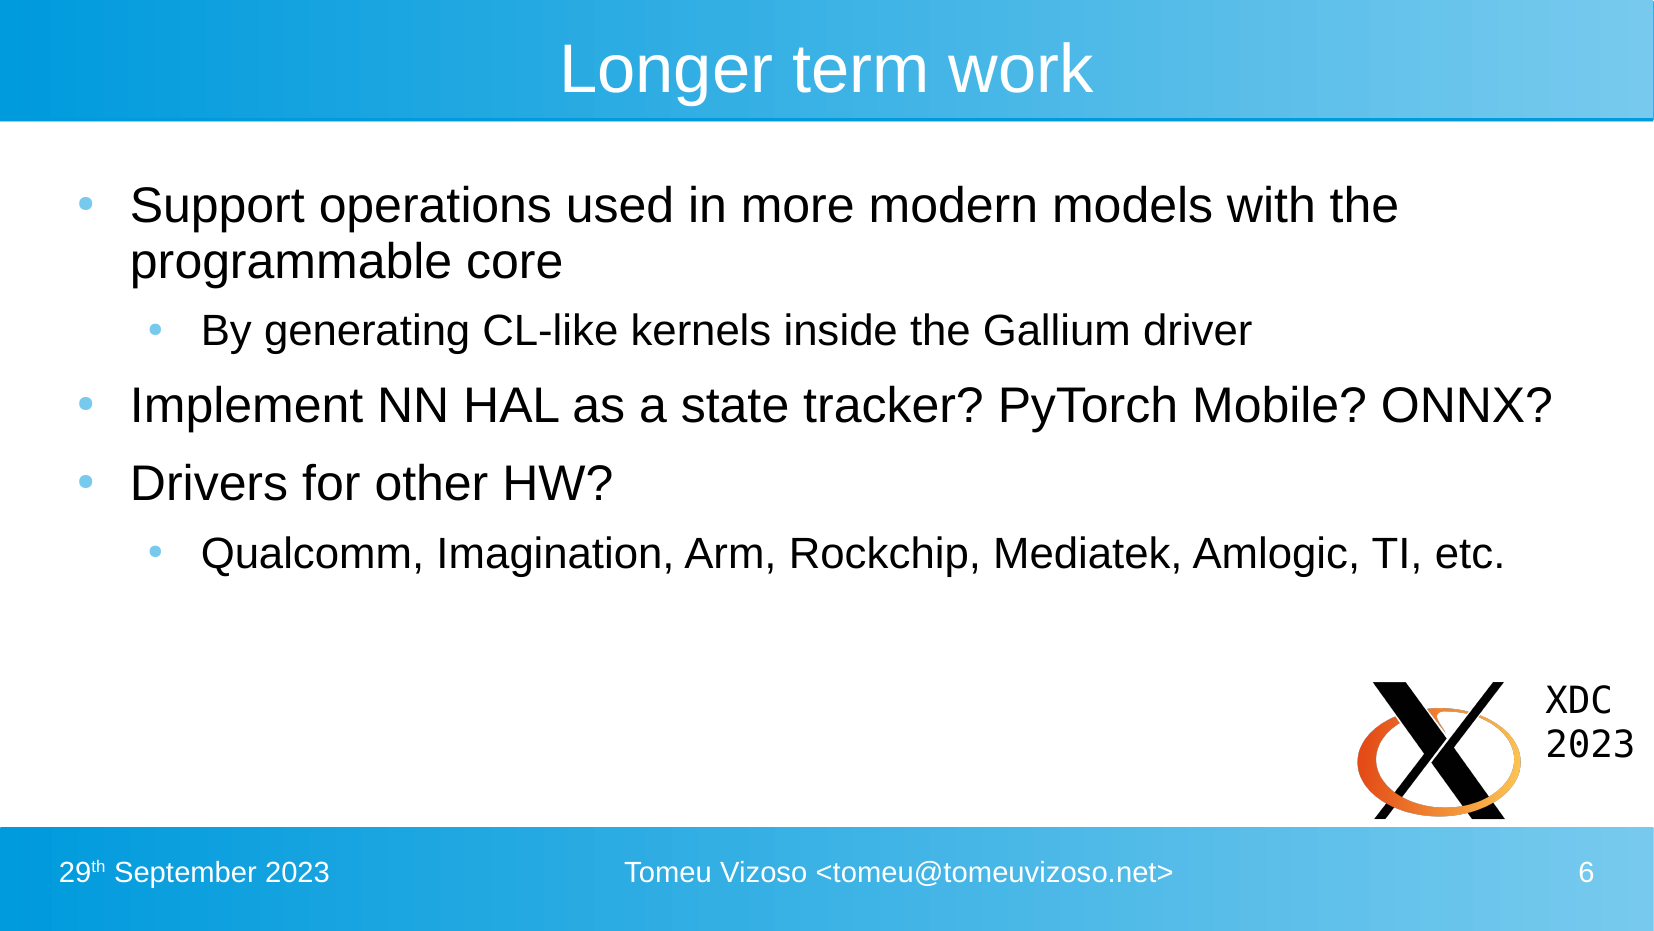

# Longer term work
Support operations used in more modern models with the programmable core
By generating CL-like kernels inside the Gallium driver
Implement NN HAL as a state tracker? PyTorch Mobile? ONNX?
Drivers for other HW?
Qualcomm, Imagination, Arm, Rockchip, Mediatek, Amlogic, TI, etc.
6